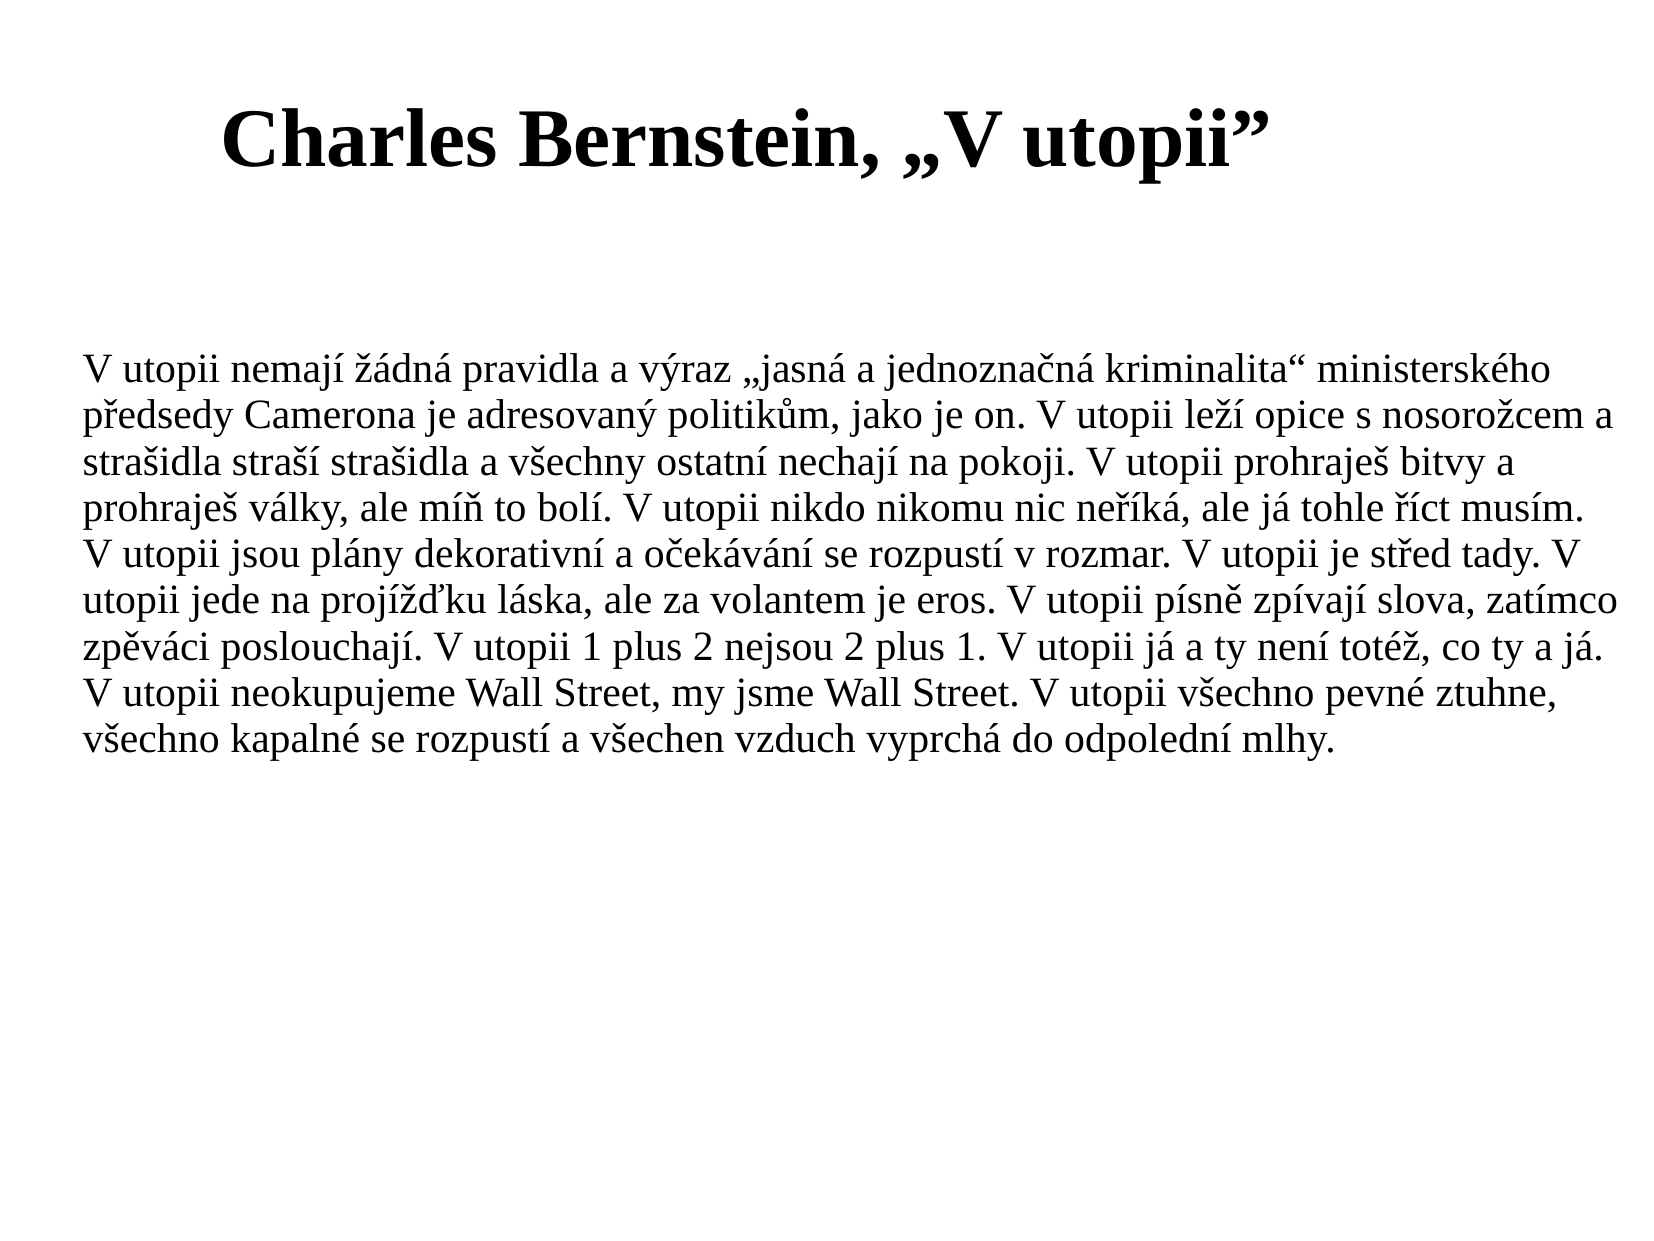

# Charles Bernstein, „V utopii”
V utopii nemají žádná pravidla a výraz „jasná a jednoznačná kriminalita“ ministerského předsedy Camerona je adresovaný politikům, jako je on. V utopii leží opice s nosorožcem a strašidla straší strašidla a všechny ostatní nechají na pokoji. V utopii prohraješ bitvy a prohraješ války, ale míň to bolí. V utopii nikdo nikomu nic neříká, ale já tohle říct musím. V utopii jsou plány dekorativní a očekávání se rozpustí v rozmar. V utopii je střed tady. V utopii jede na projížďku láska, ale za volantem je eros. V utopii písně zpívají slova, zatímco zpěváci poslouchají. V utopii 1 plus 2 nejsou 2 plus 1. V utopii já a ty není totéž, co ty a já. V utopii neokupujeme Wall Street, my jsme Wall Street. V utopii všechno pevné ztuhne, všechno kapalné se rozpustí a všechen vzduch vyprchá do odpolední mlhy.